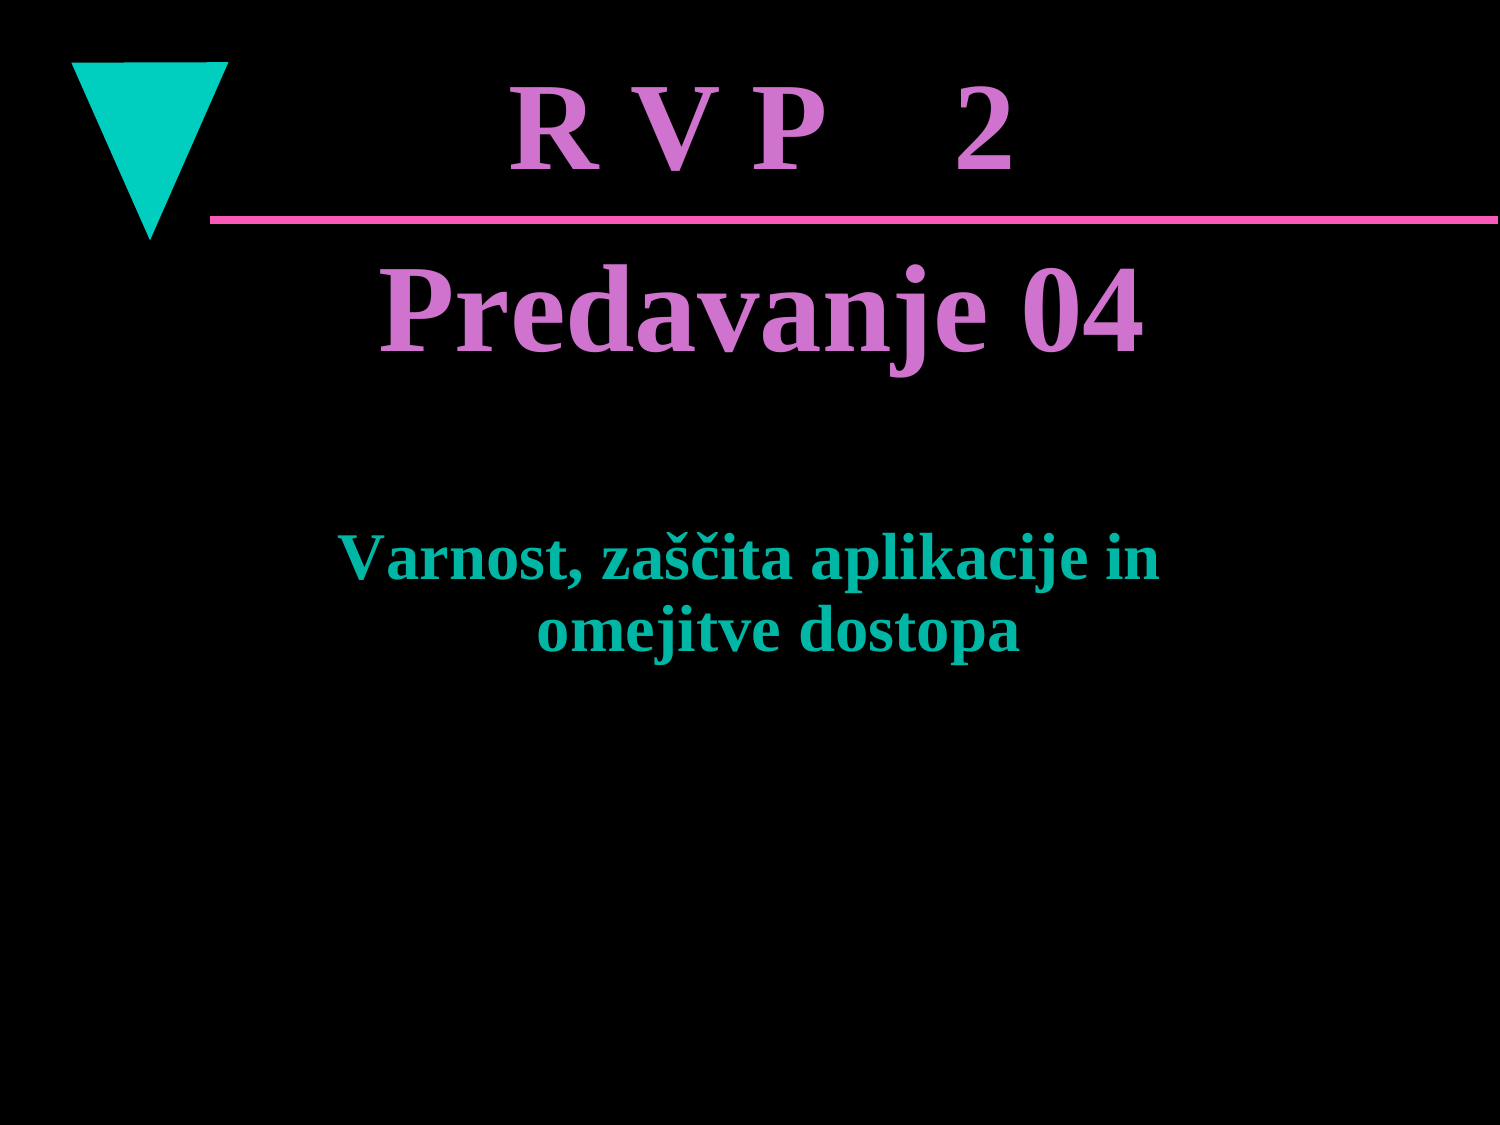

# R V P 2
Predavanje 04
Varnost, zaščita aplikacije in omejitve dostopa
Varnost, zaščita aplikacije in omejitve dostopa
1